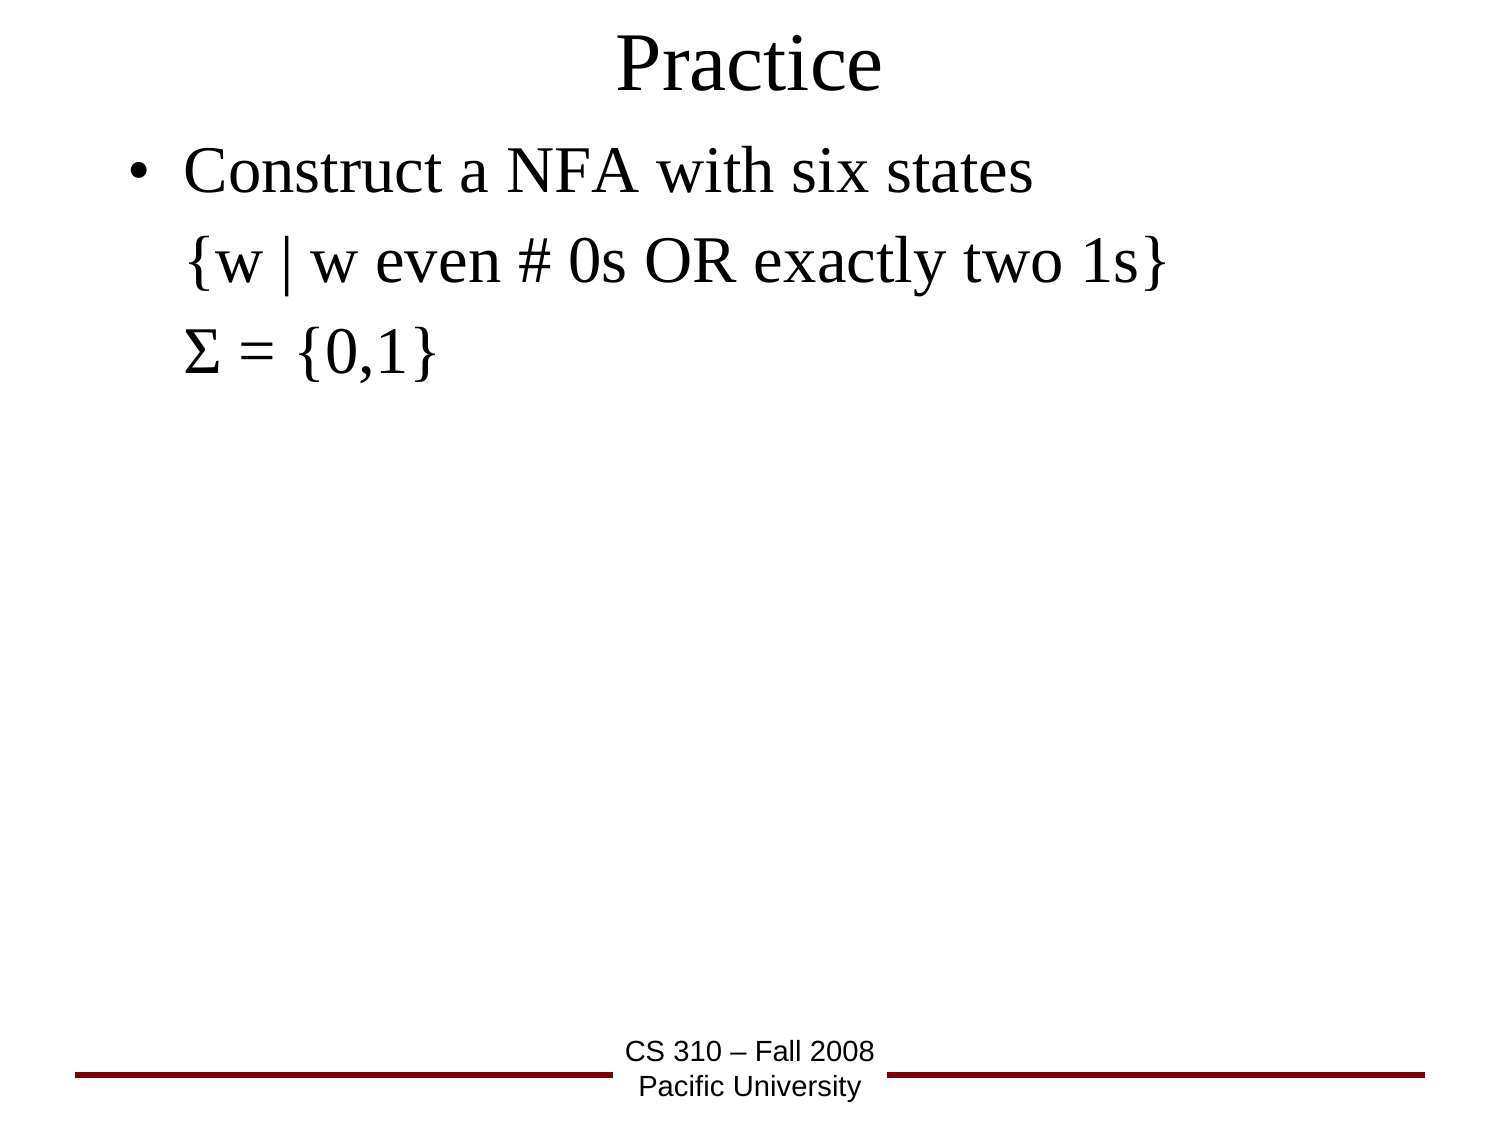

# Practice
Construct a NFA with six states
	{w | w even # 0s OR exactly two 1s}
	Σ = {0,1}